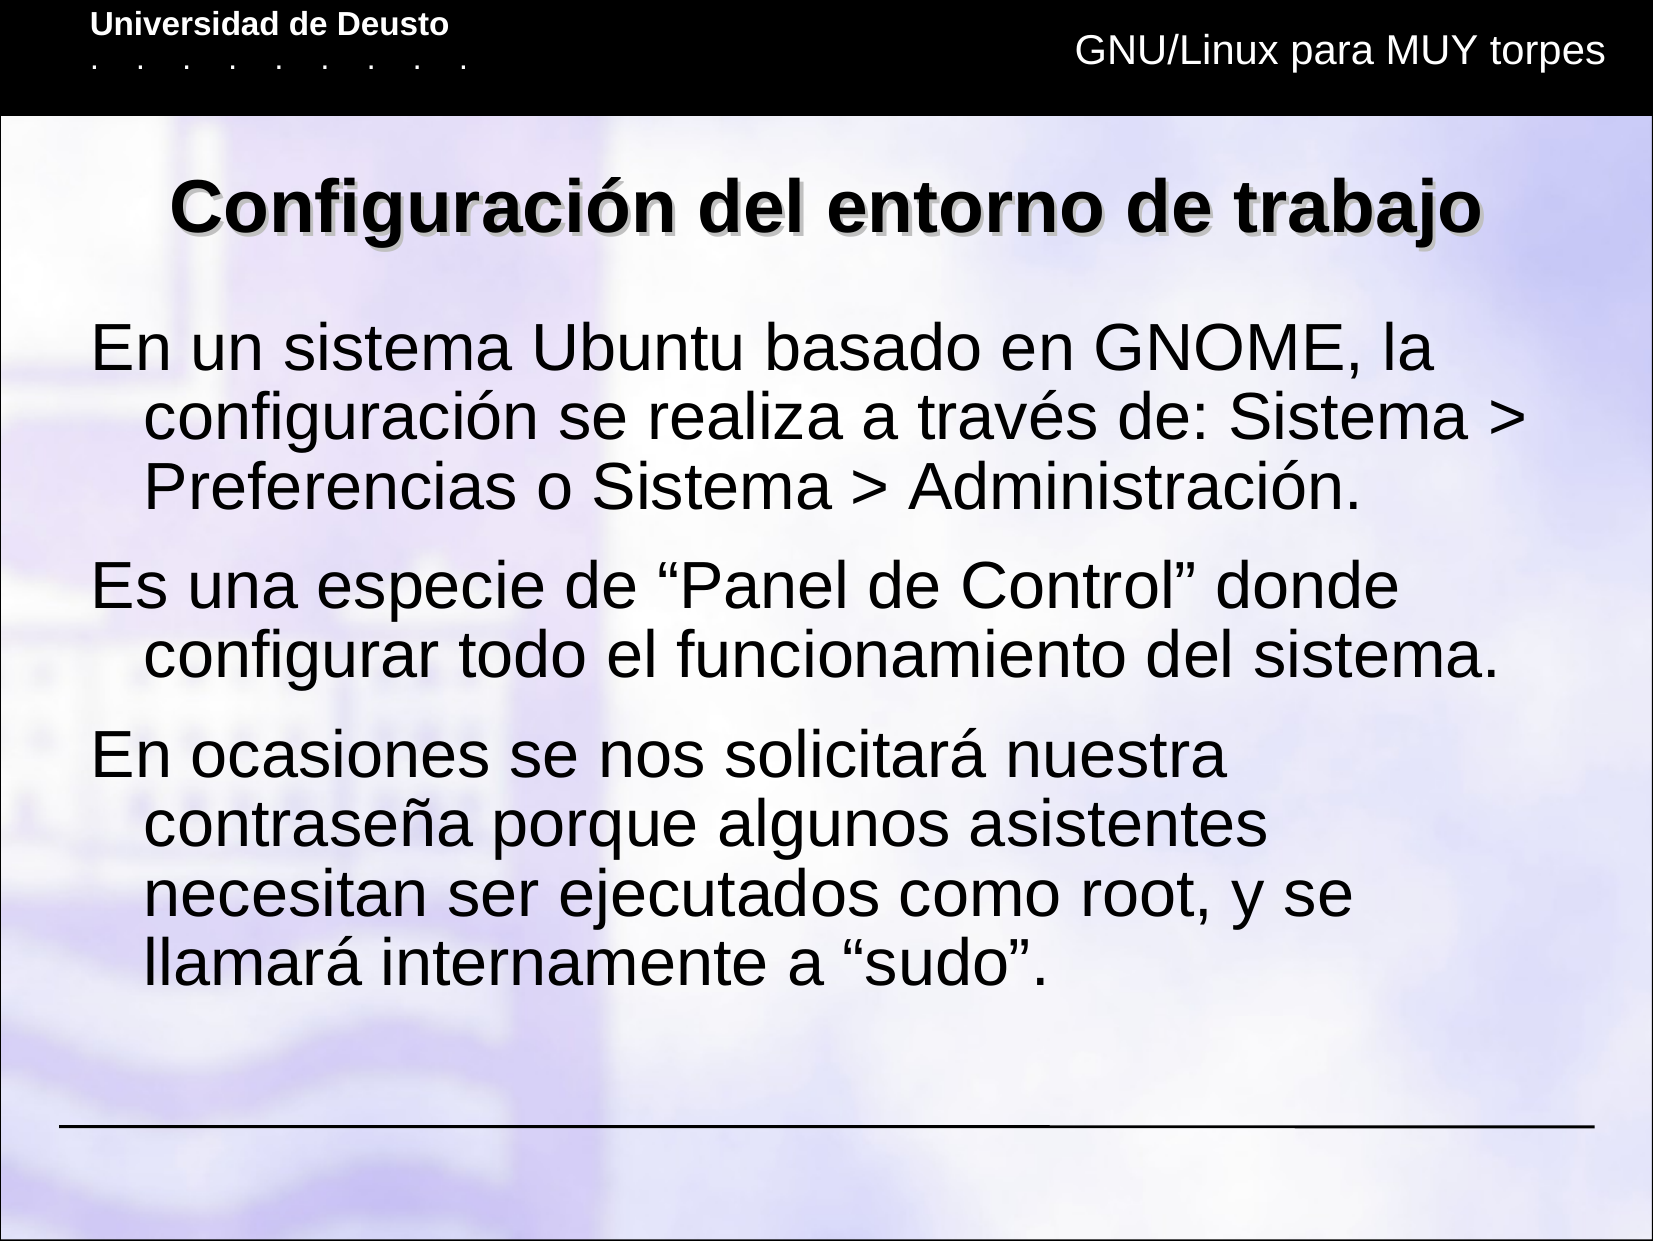

# Configuración del entorno de trabajo
En un sistema Ubuntu basado en GNOME, la configuración se realiza a través de: Sistema > Preferencias o Sistema > Administración.
Es una especie de “Panel de Control” donde configurar todo el funcionamiento del sistema.
En ocasiones se nos solicitará nuestra contraseña porque algunos asistentes necesitan ser ejecutados como root, y se llamará internamente a “sudo”.